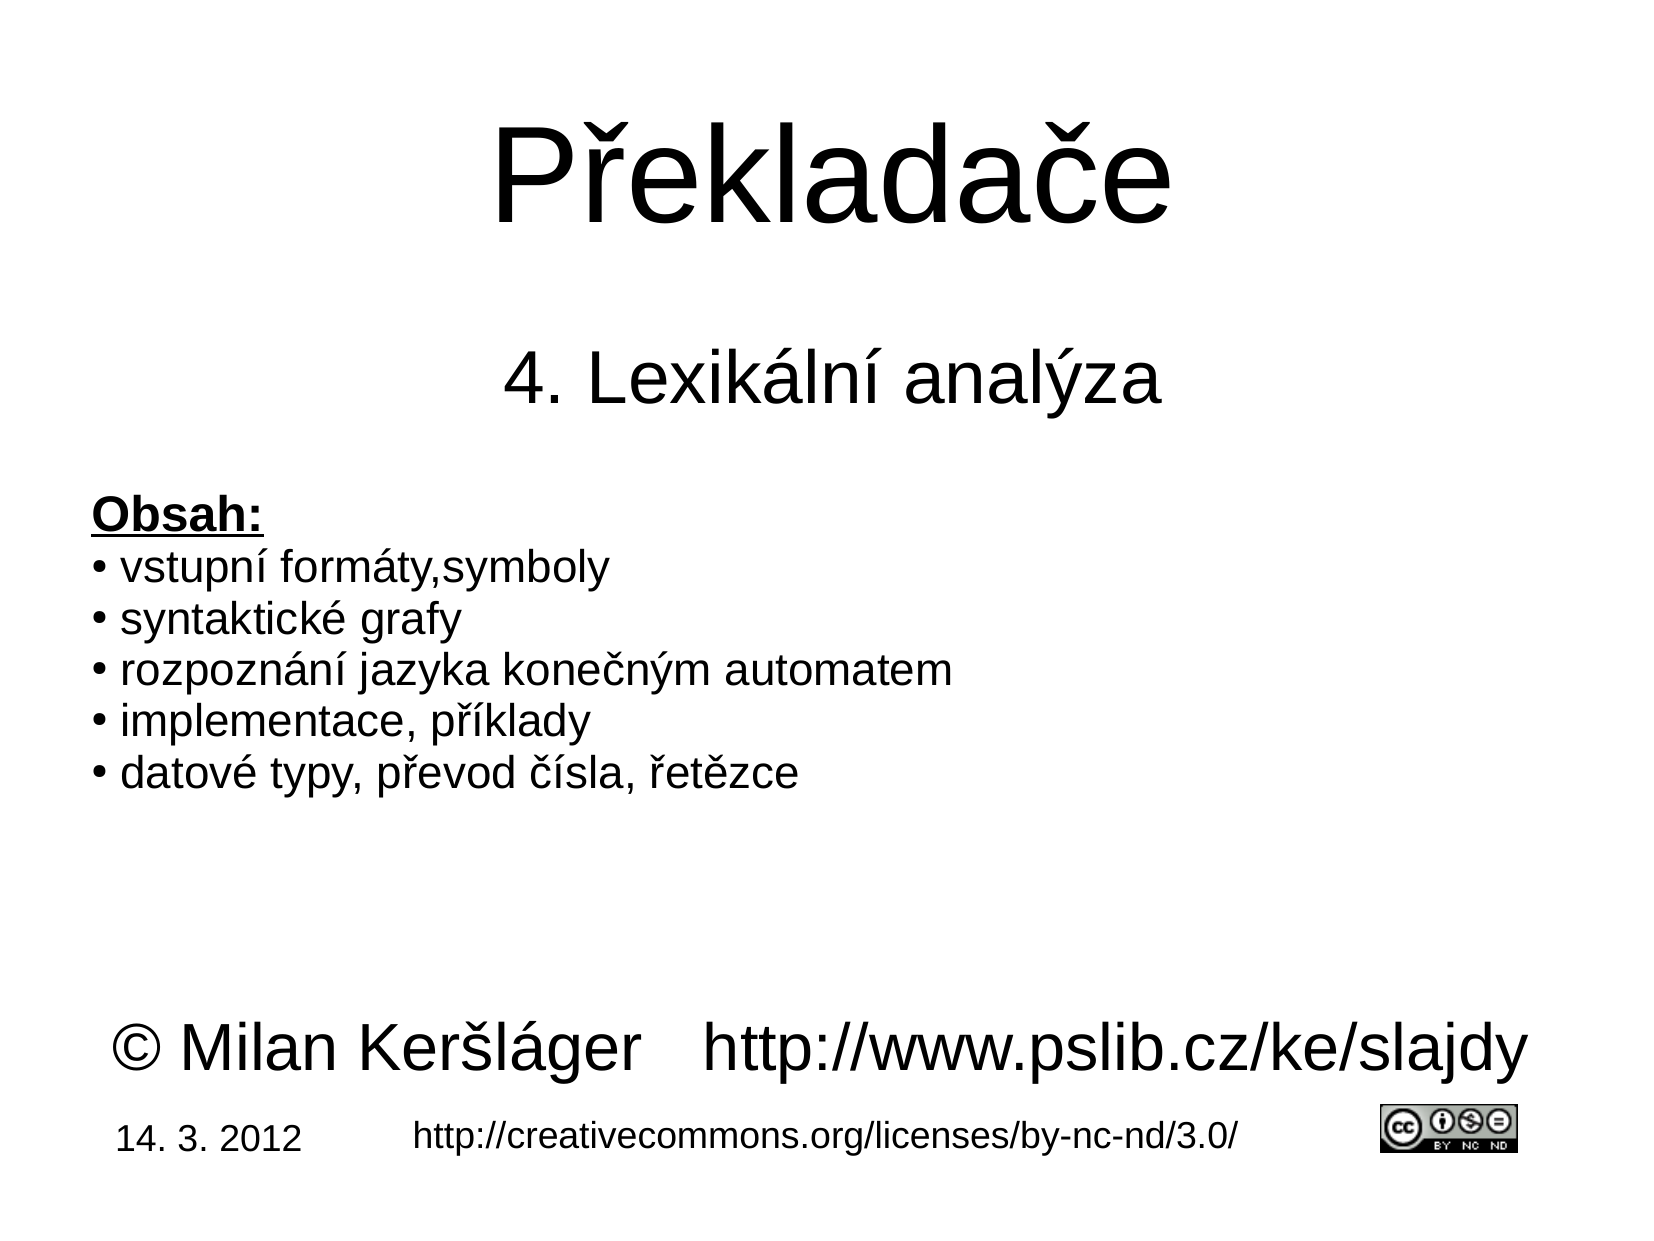

# Překladače 4. Lexikální analýza
Obsah:
 vstupní formáty,symboly
 syntaktické grafy
 rozpoznání jazyka konečným automatem
 implementace, příklady
 datové typy, převod čísla, řetězce
© Milan Keršláger	http://www.pslib.cz/ke/slajdy
http://creativecommons.org/licenses/by-nc-nd/3.0/
14. 3. 2012